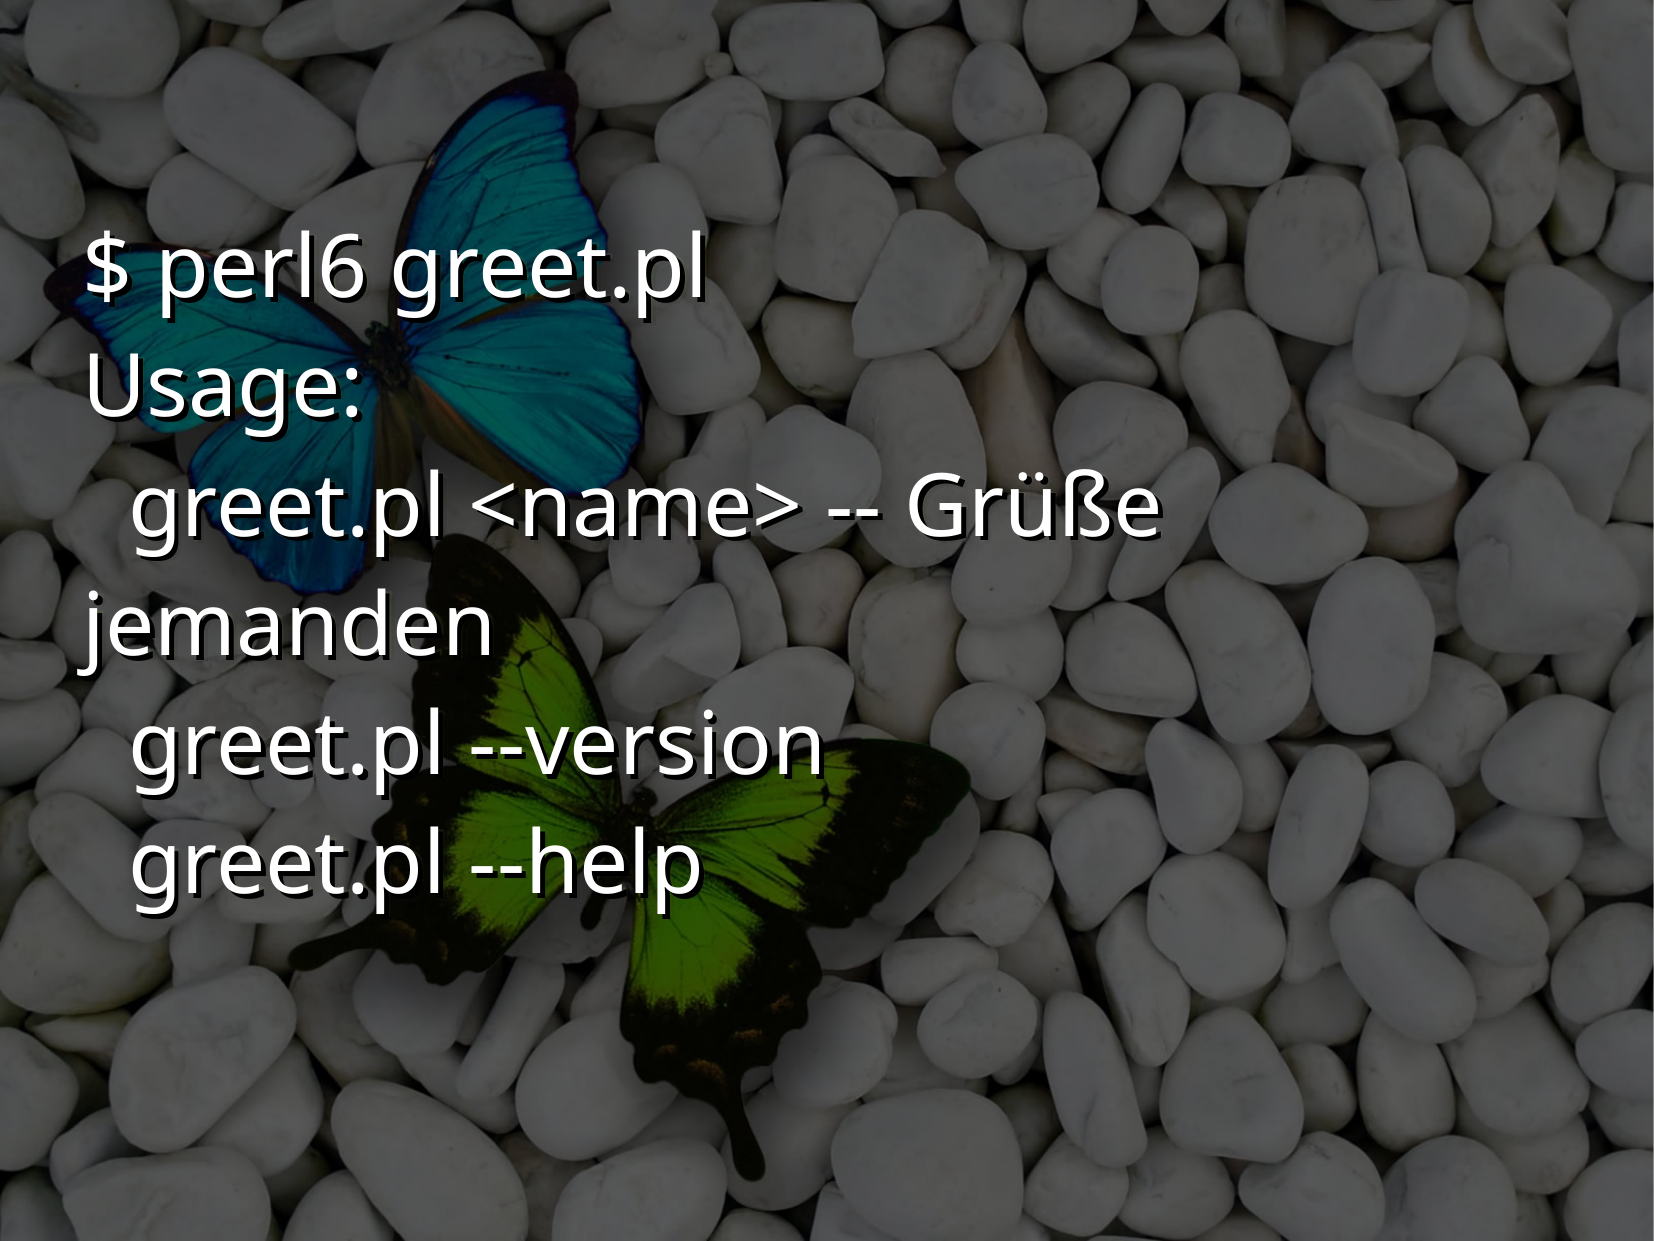

#
$ perl6 greet.pl
Usage:
 greet.pl <name> -- Grüße jemanden
 greet.pl --version
 greet.pl --help